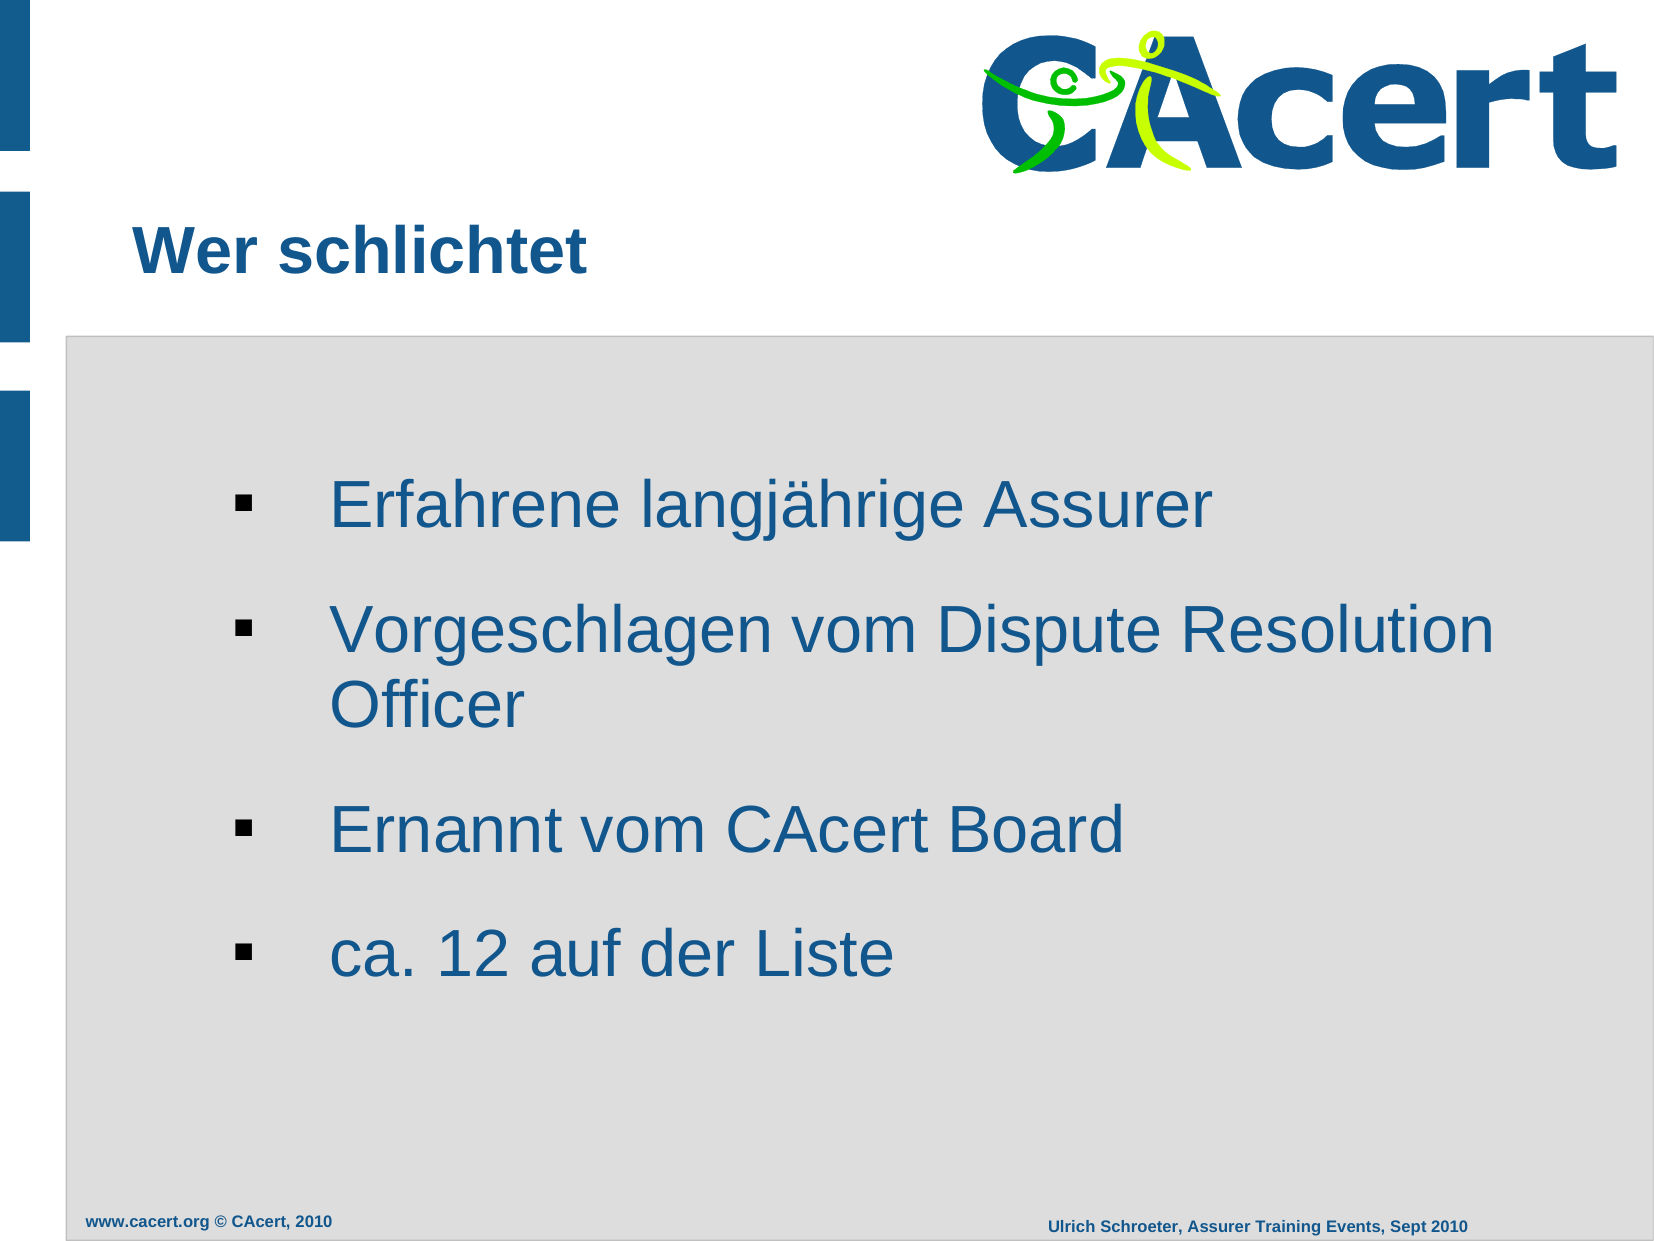

Wer schlichtet
# Erfahrene langjährige Assurer
Vorgeschlagen vom Dispute Resolution Officer
Ernannt vom CAcert Board
ca. 12 auf der Liste